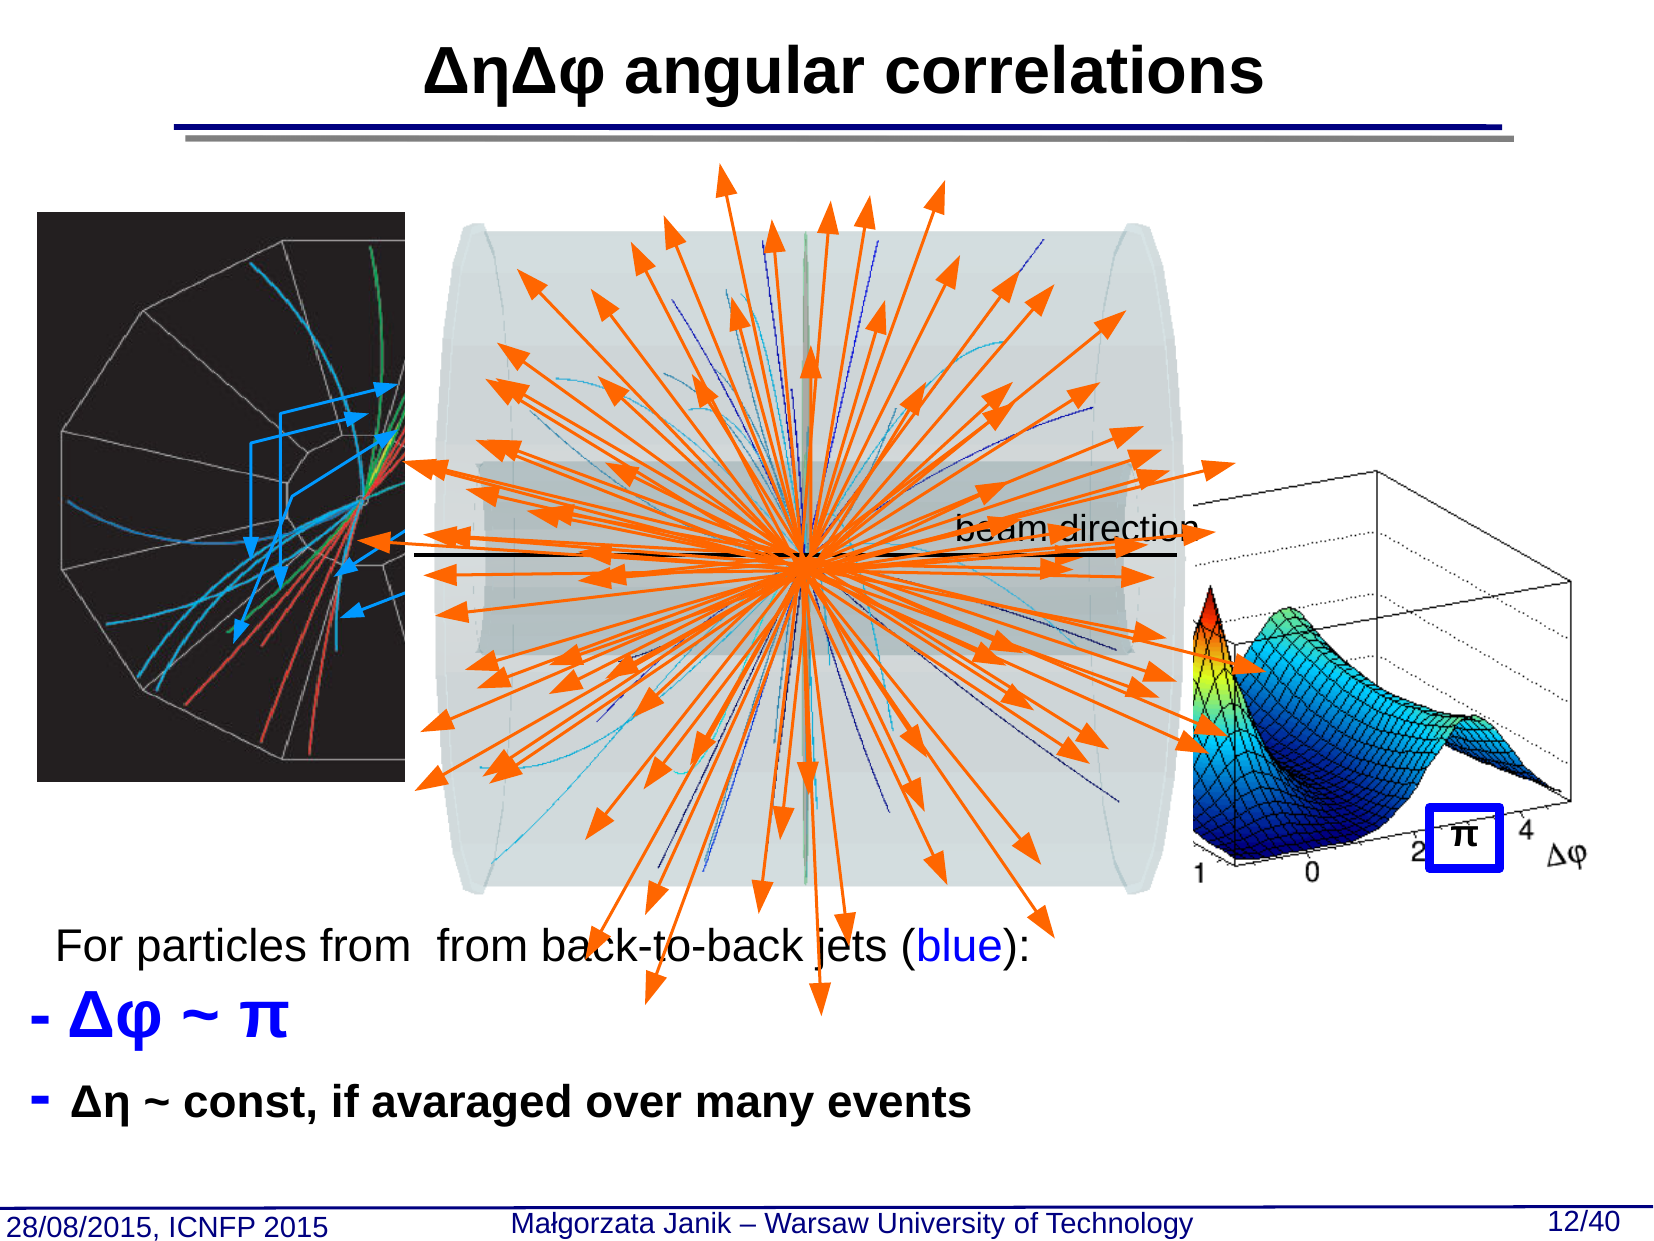

ΔηΔφ angular correlations
beam direction
# For particles from from back-to-back jets (blue):
- Δφ ~ π
- Δη ~ const, if avaraged over many events
π